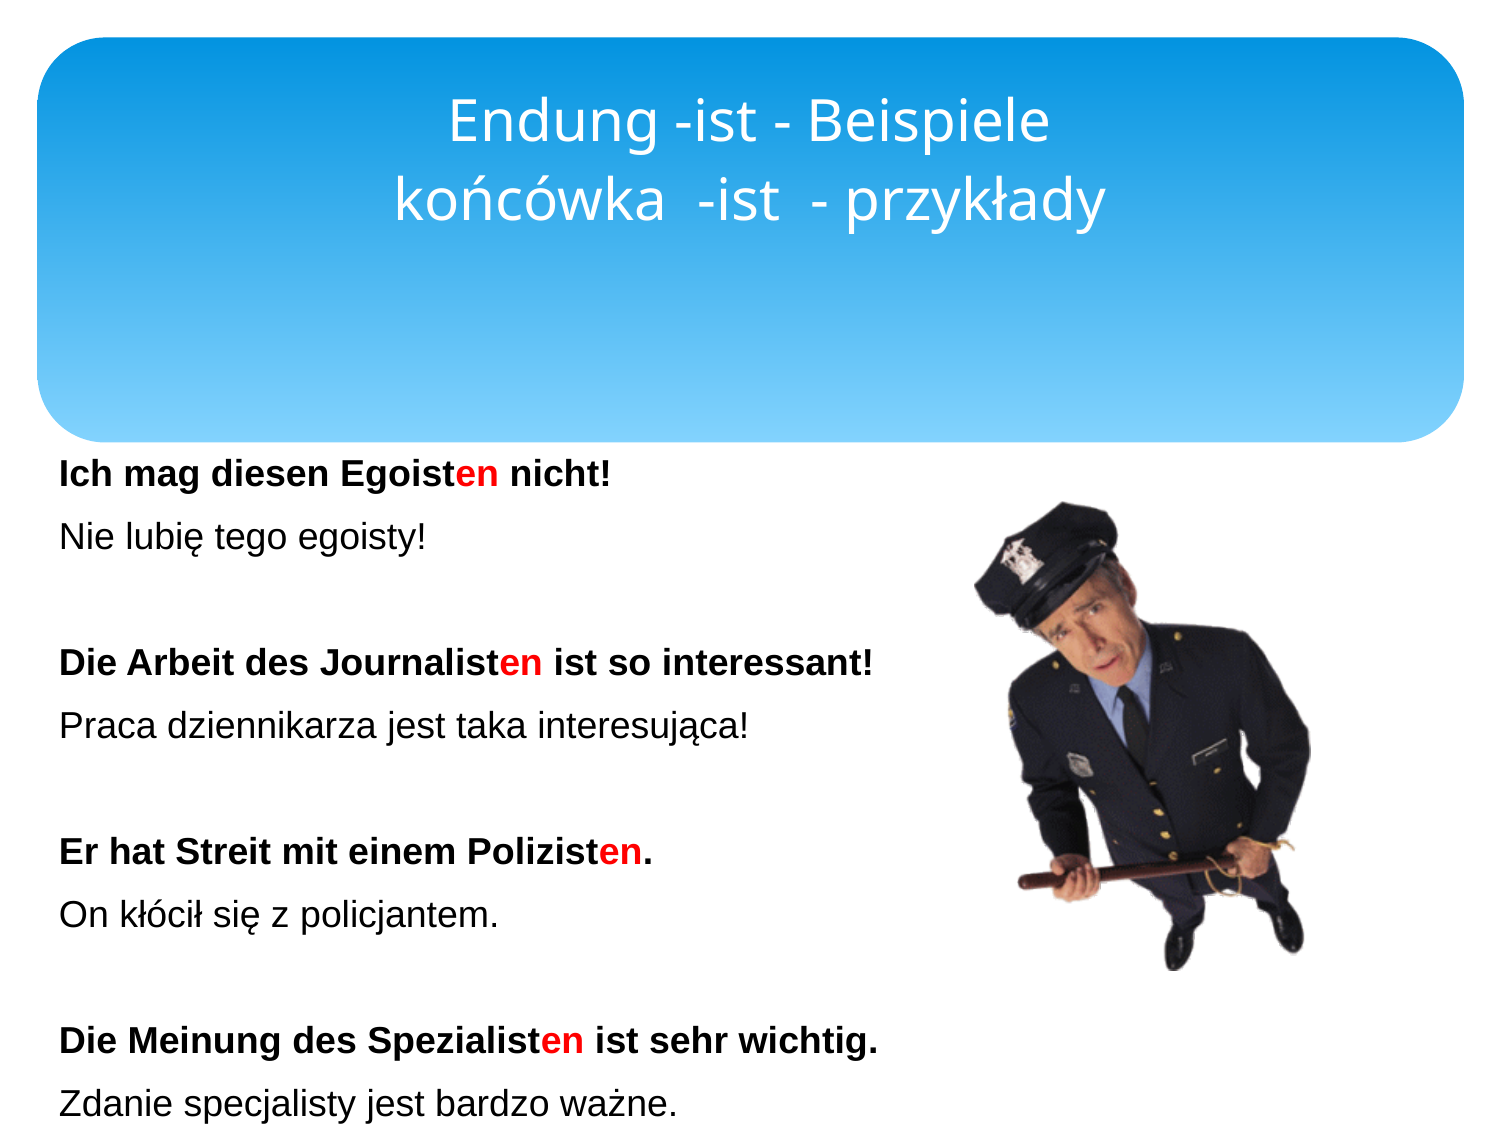

# Endung -ist - Beispiele końcówka -ist - przykłady
Ich mag diesen Egoisten nicht!
Nie lubię tego egoisty!
Die Arbeit des Journalisten ist so interessant!
Praca dziennikarza jest taka interesująca!
Er hat Streit mit einem Polizisten.
On kłócił się z policjantem.
Die Meinung des Spezialisten ist sehr wichtig.
Zdanie specjalisty jest bardzo ważne.